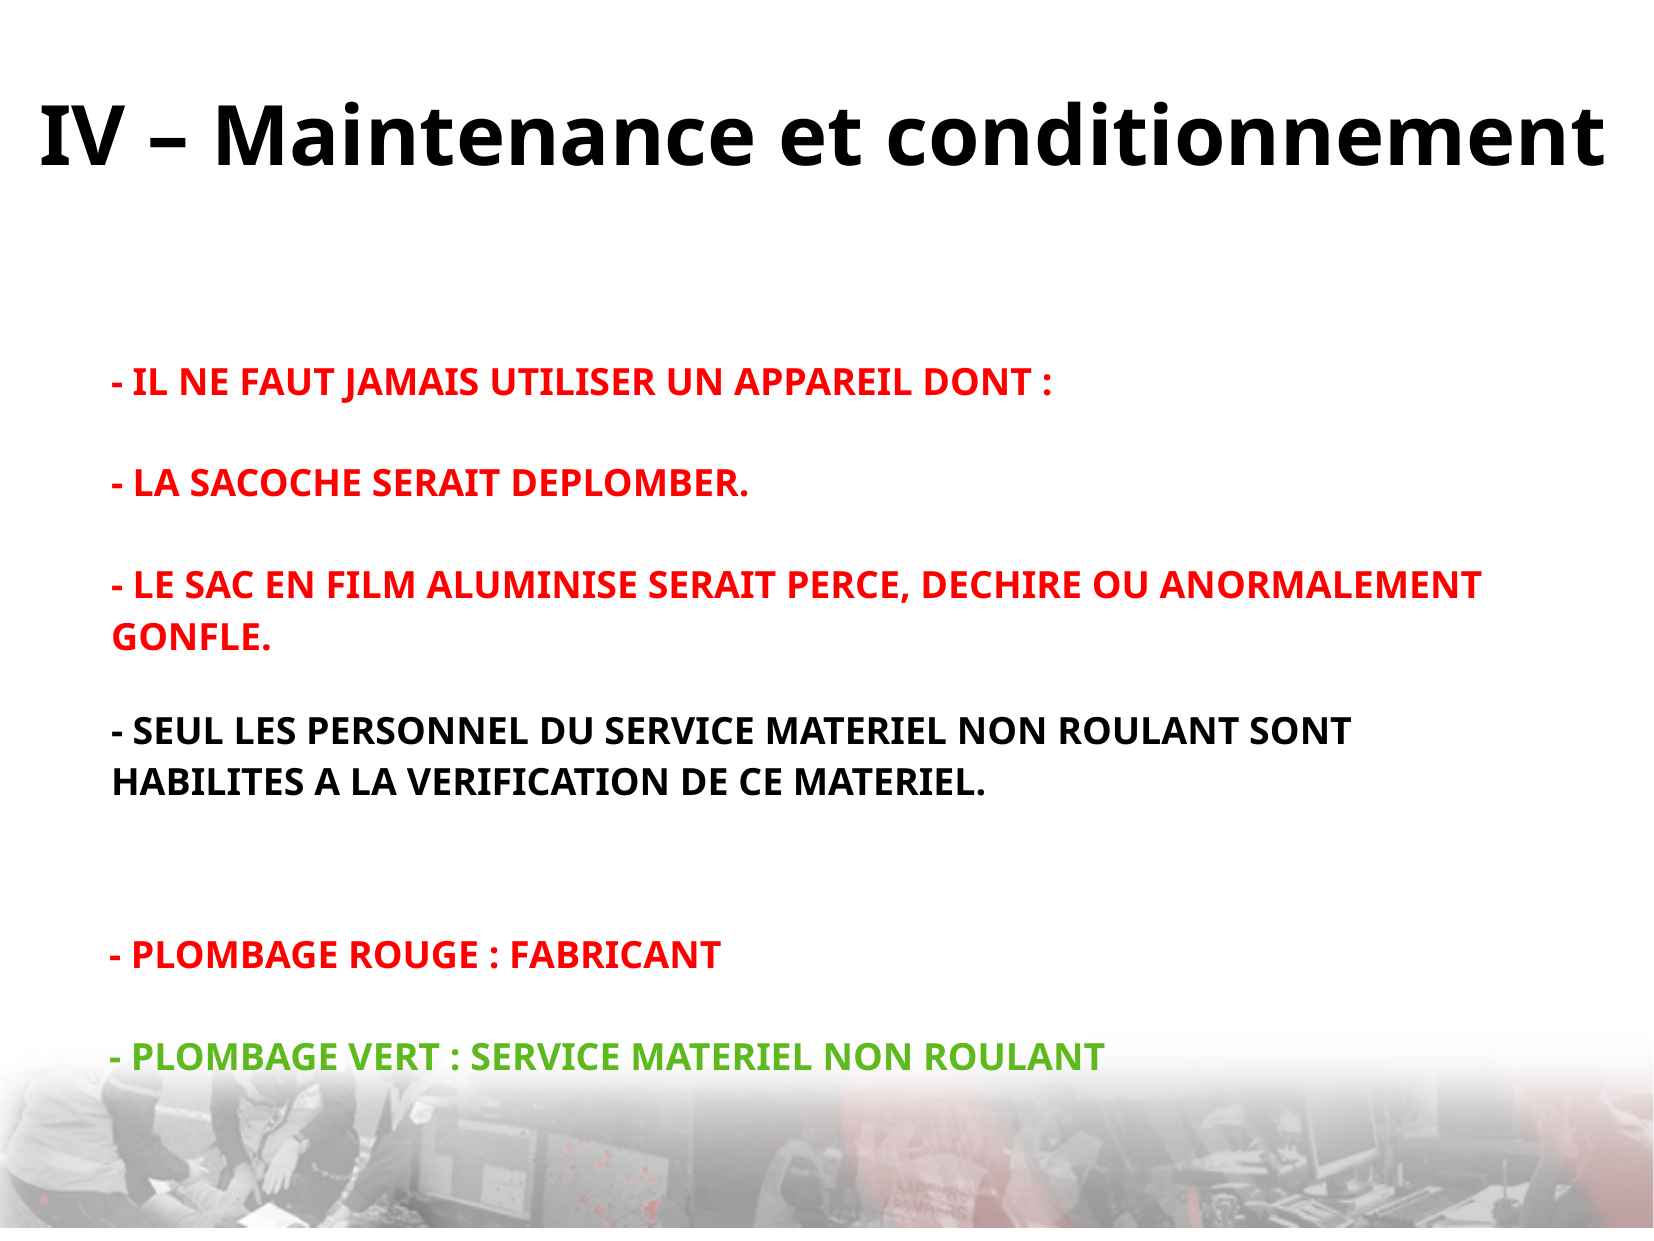

# IV – Maintenance et conditionnement
- IL NE FAUT JAMAIS UTILISER UN APPAREIL DONT :
- LA SACOCHE SERAIT DEPLOMBER.
- LE SAC EN FILM ALUMINISE SERAIT PERCE, DECHIRE OU ANORMALEMENT GONFLE.
- SEUL LES PERSONNEL DU SERVICE MATERIEL NON ROULANT SONT HABILITES A LA VERIFICATION DE CE MATERIEL.
- PLOMBAGE ROUGE : FABRICANT
- PLOMBAGE VERT : SERVICE MATERIEL NON ROULANT